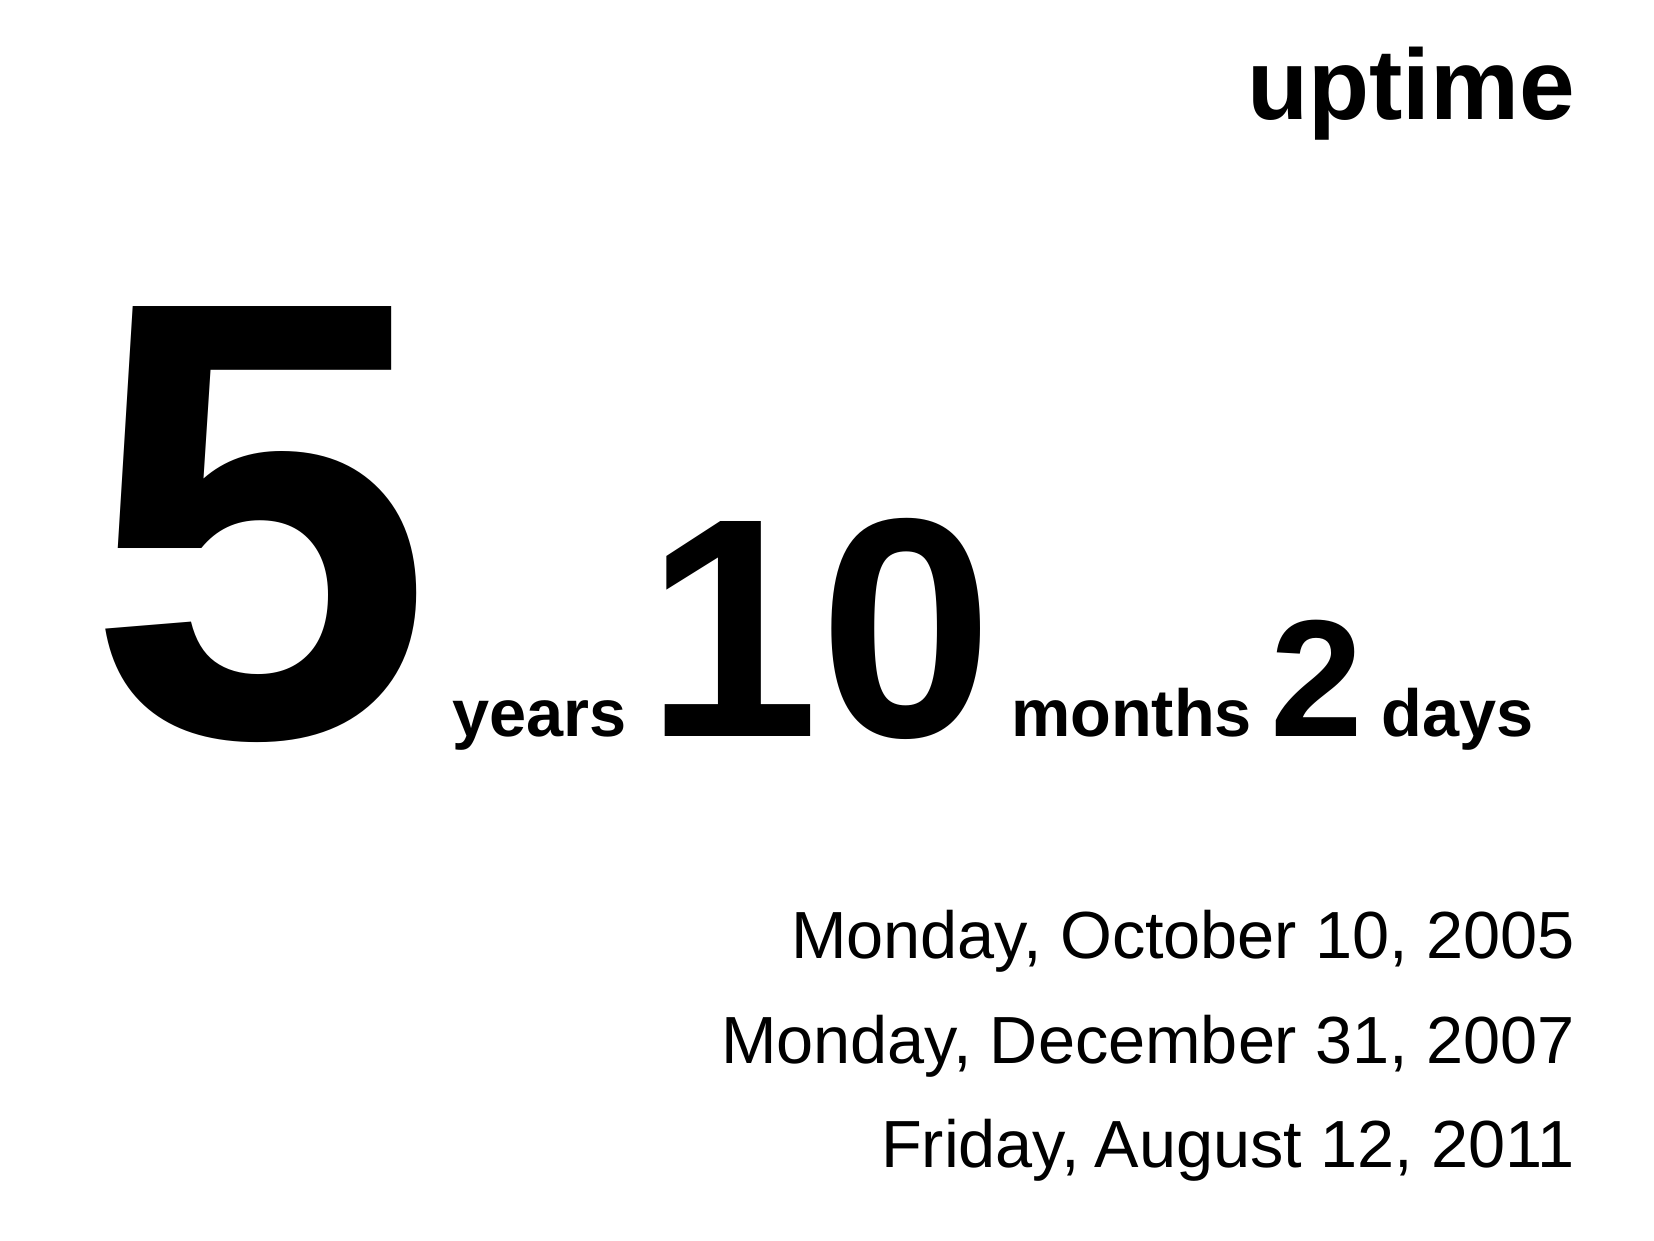

# uptime
5 years 10 months 2 days
Monday, October 10, 2005
Monday, December 31, 2007
Friday, August 12, 2011